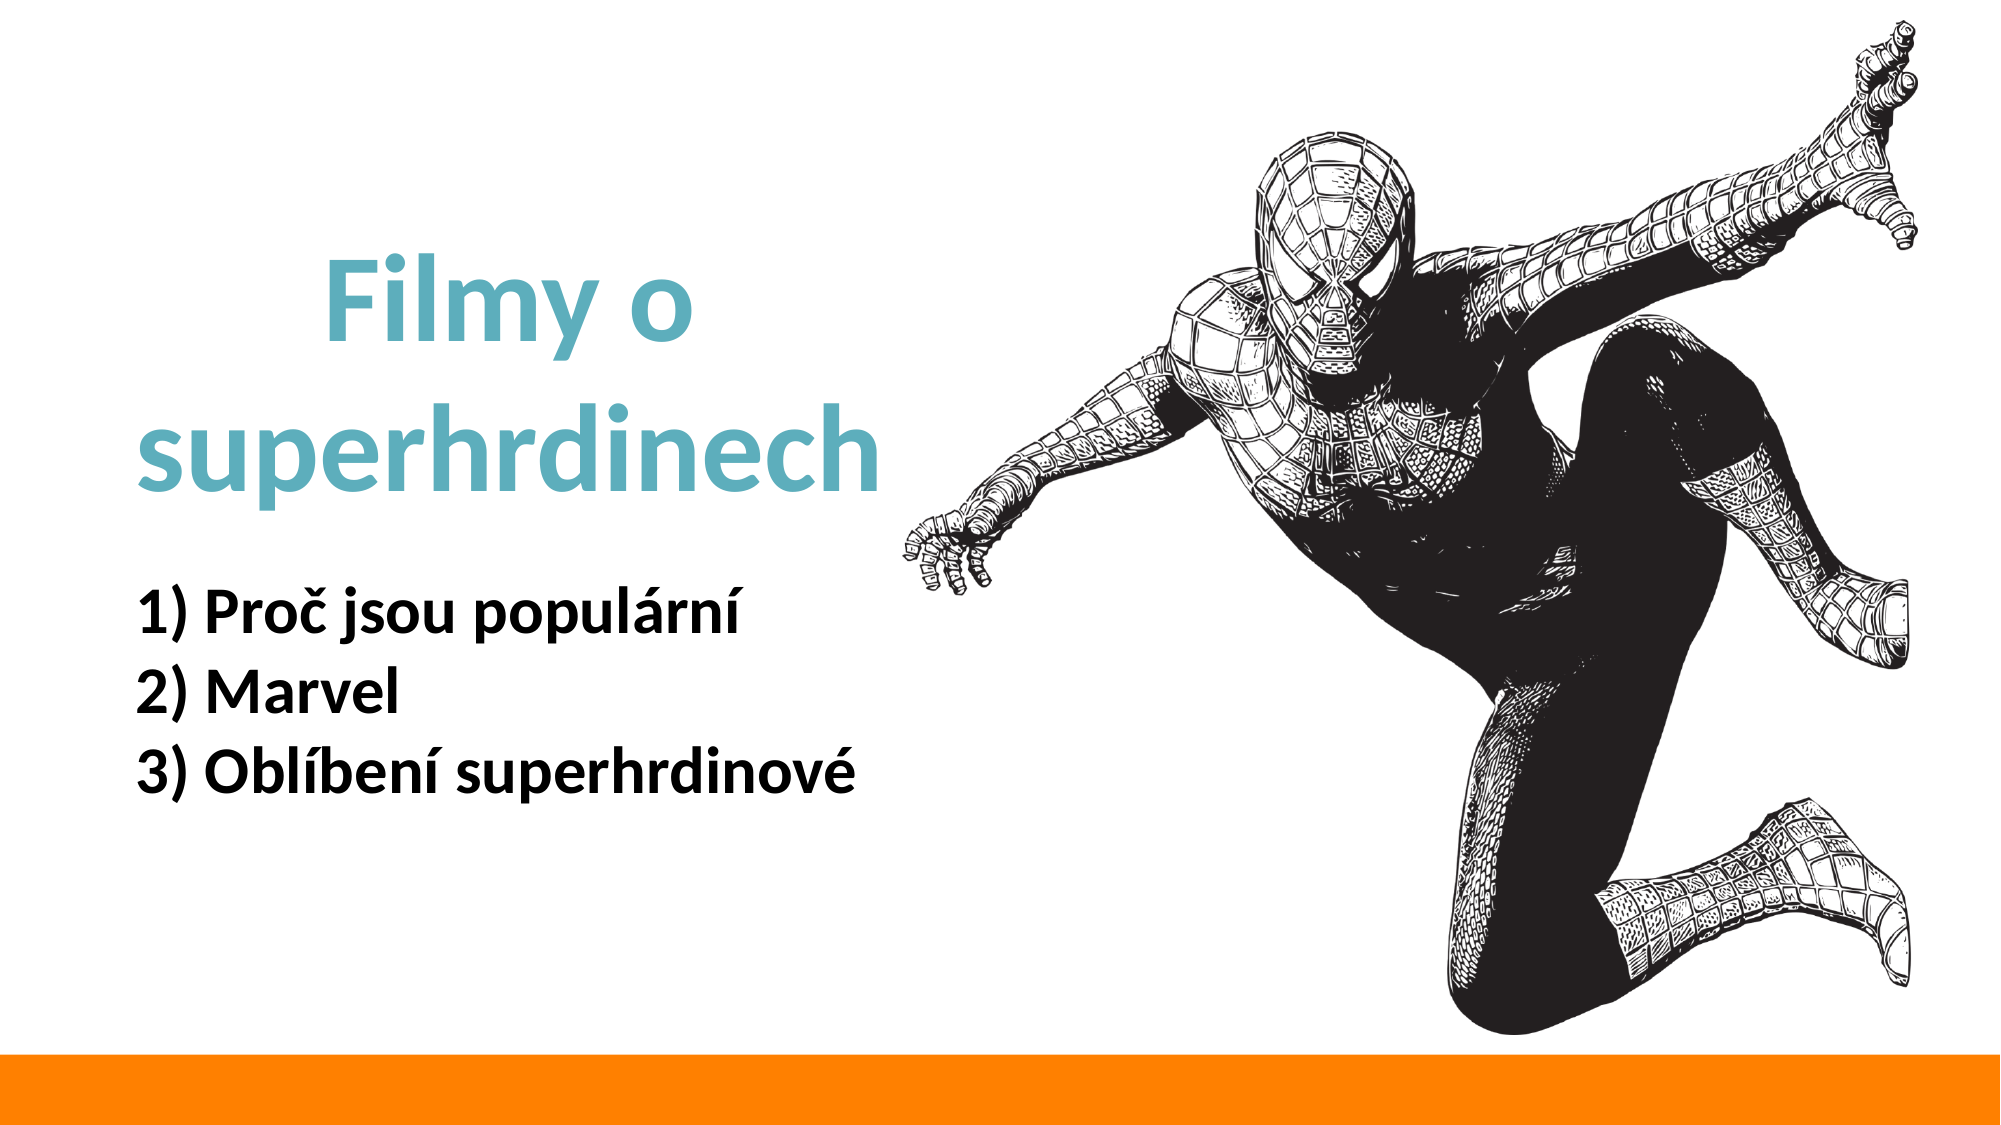

Filmy o superhrdinech
1) Proč jsou populární
2) Marvel
3) Oblíbení superhrdinové